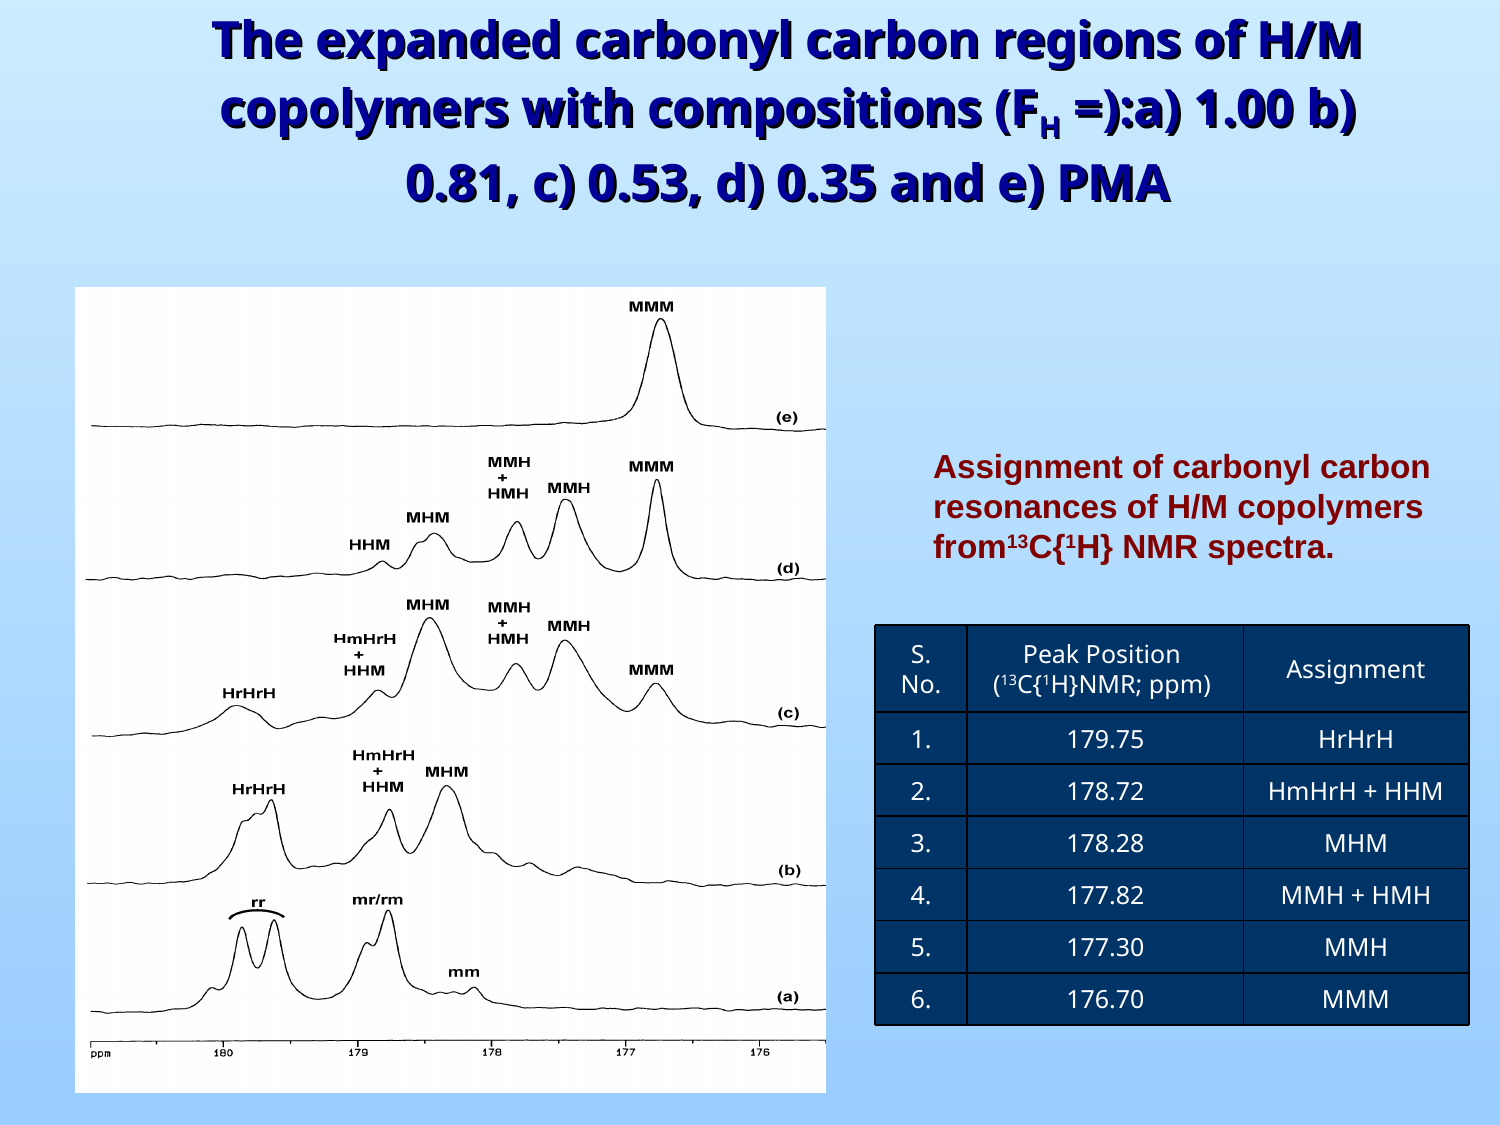

# The expanded carbonyl carbon regions of H/M copolymers with compositions (FH =):a) 1.00 b) 0.81, c) 0.53, d) 0.35 and e) PMA
 Assignment of carbonyl carbon
 resonances of H/M copolymers
 from13C{1H} NMR spectra.
S. No.
Peak Position
(13C{1H}NMR; ppm)
Assignment
1.
179.75
HrHrH
2.
178.72
HmHrH + HHM
3.
178.28
MHM
4.
177.82
MMH + HMH
5.
177.30
MMH
6.
176.70
MMM